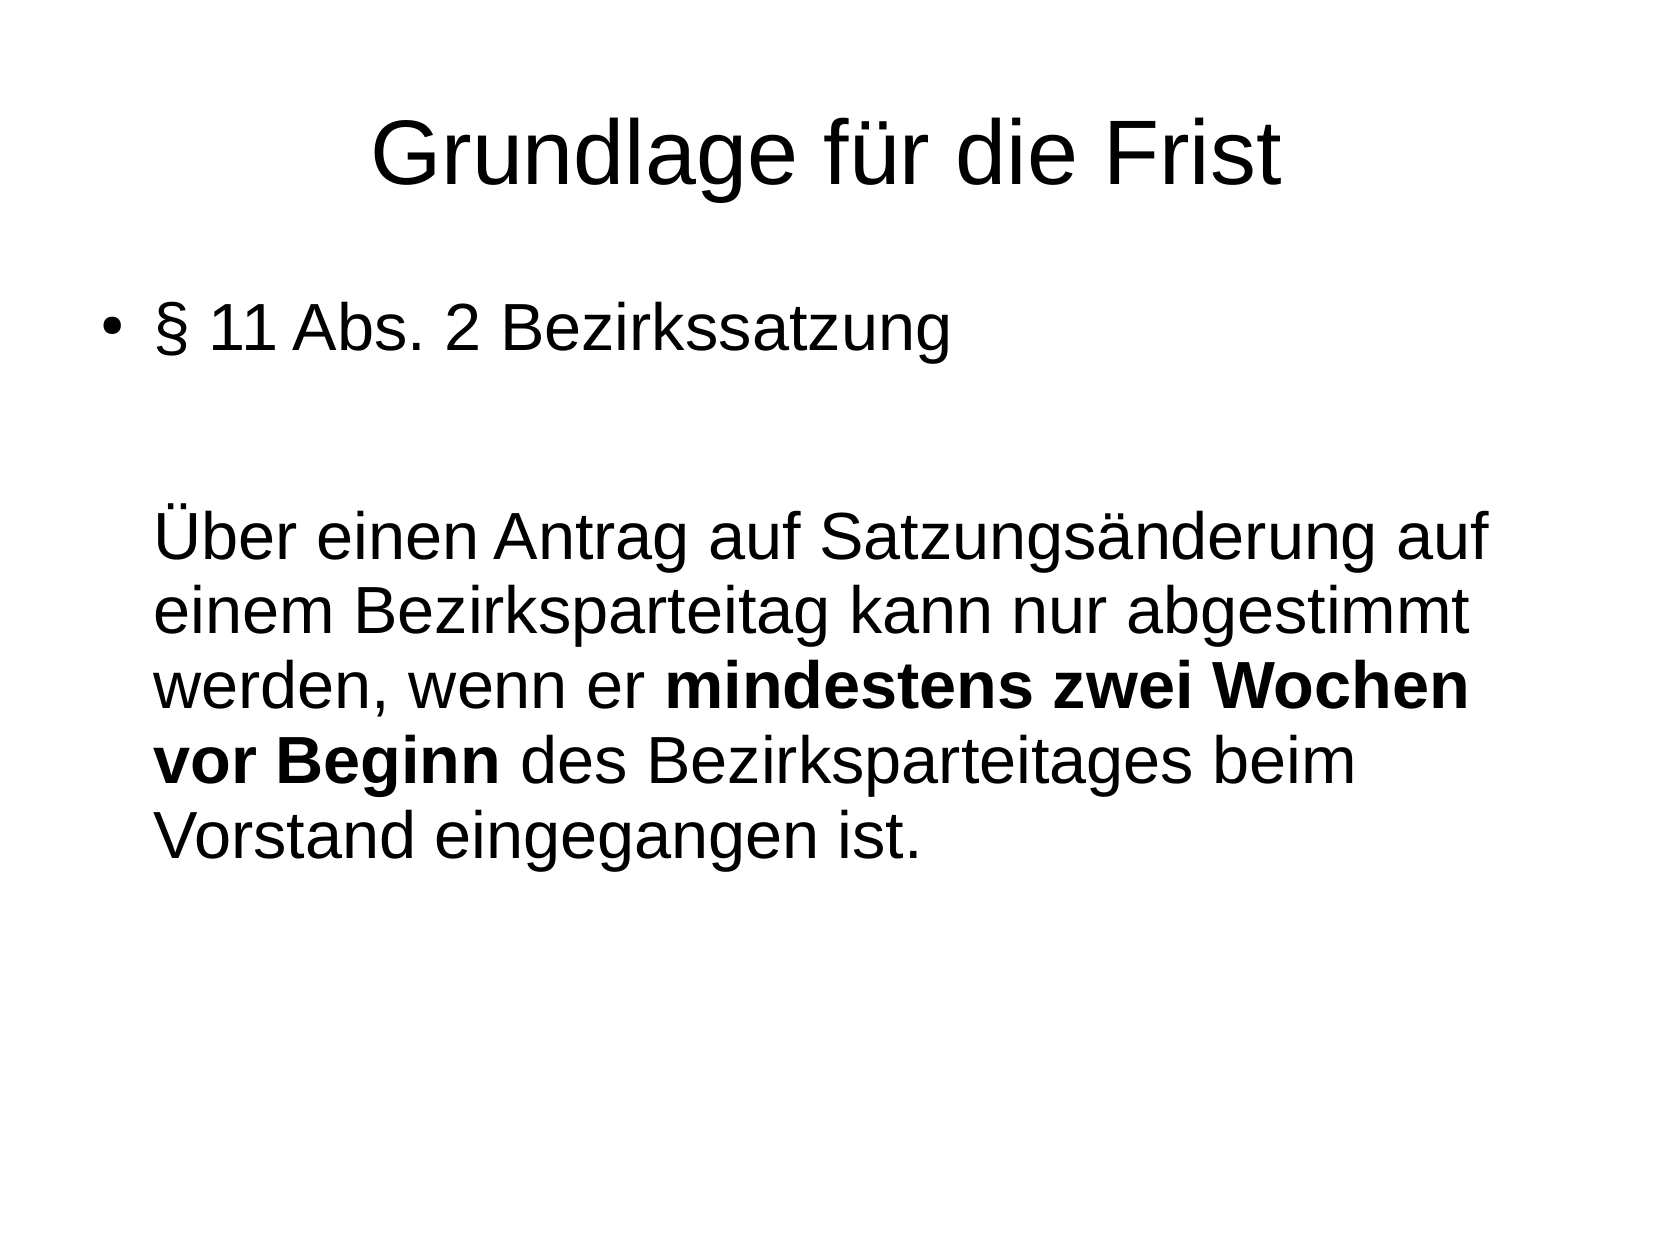

# Grundlage für die Frist
§ 11 Abs. 2 Bezirkssatzung
Über einen Antrag auf Satzungsänderung auf einem Bezirksparteitag kann nur abgestimmt werden, wenn er mindestens zwei Wochen vor Beginn des Bezirksparteitages beim Vorstand eingegangen ist.